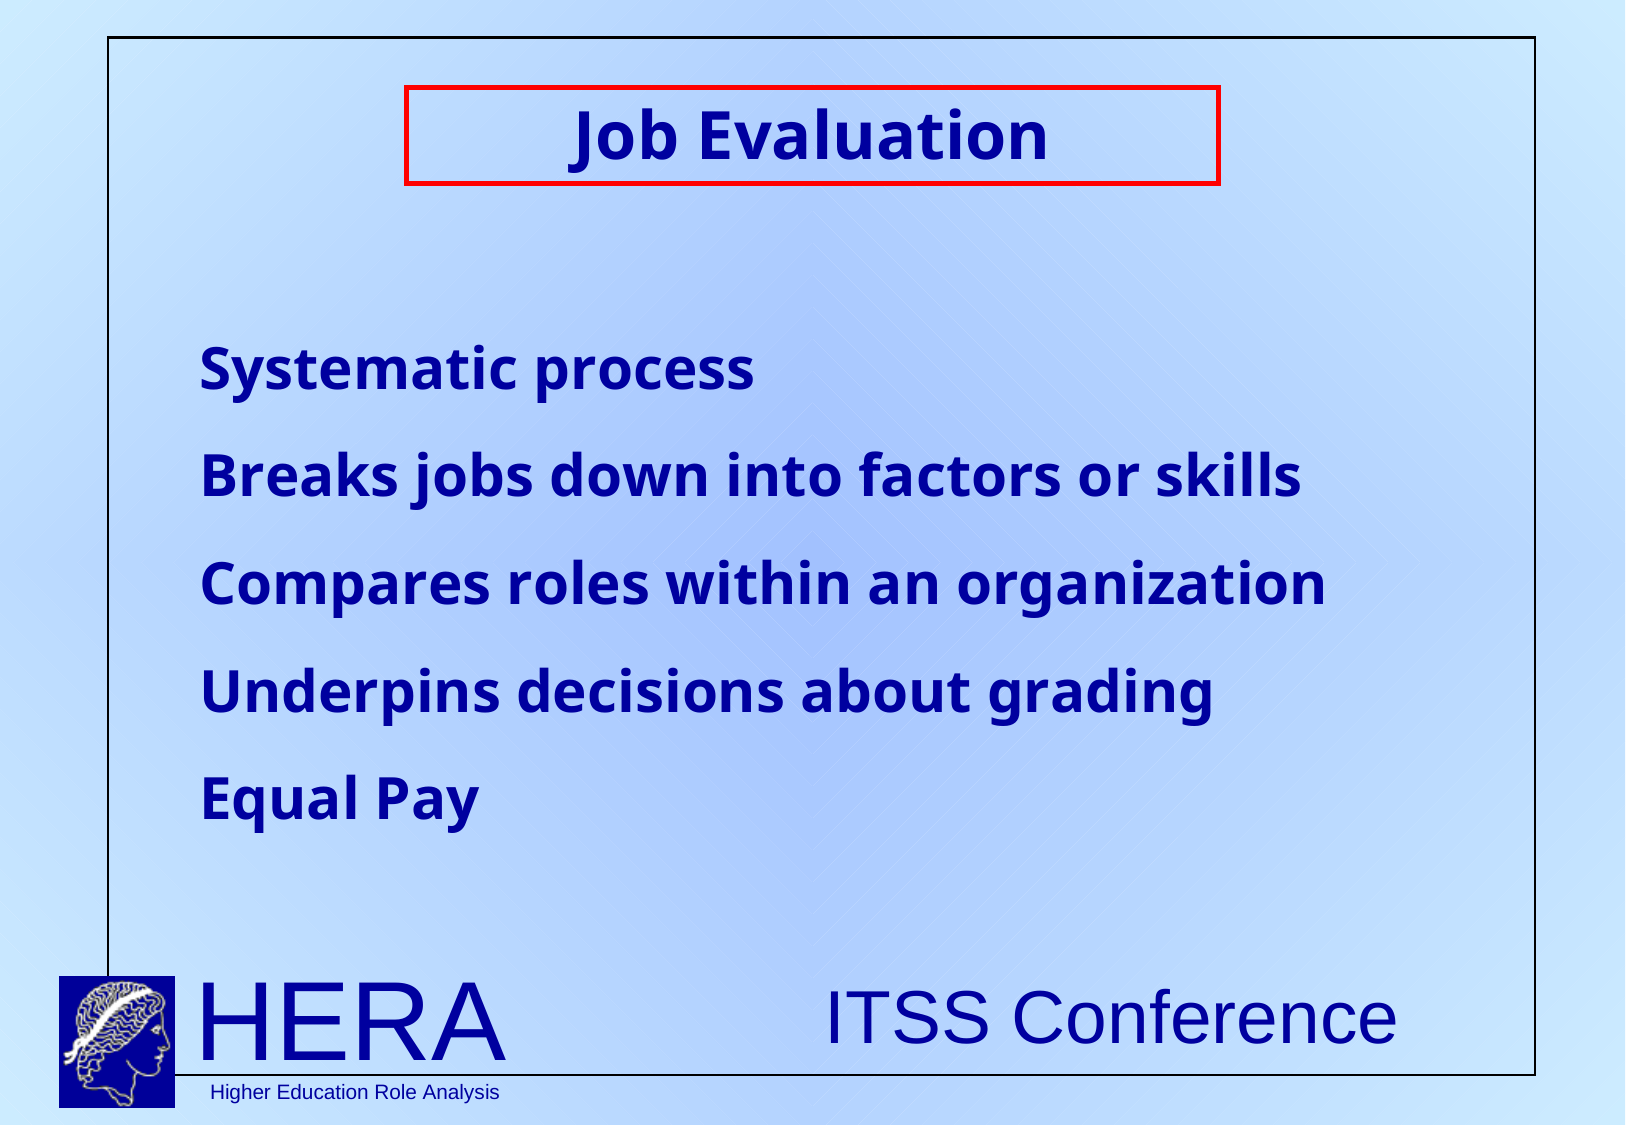

Job Evaluation
Systematic process
Breaks jobs down into factors or skills
Compares roles within an organization
Underpins decisions about grading
Equal Pay